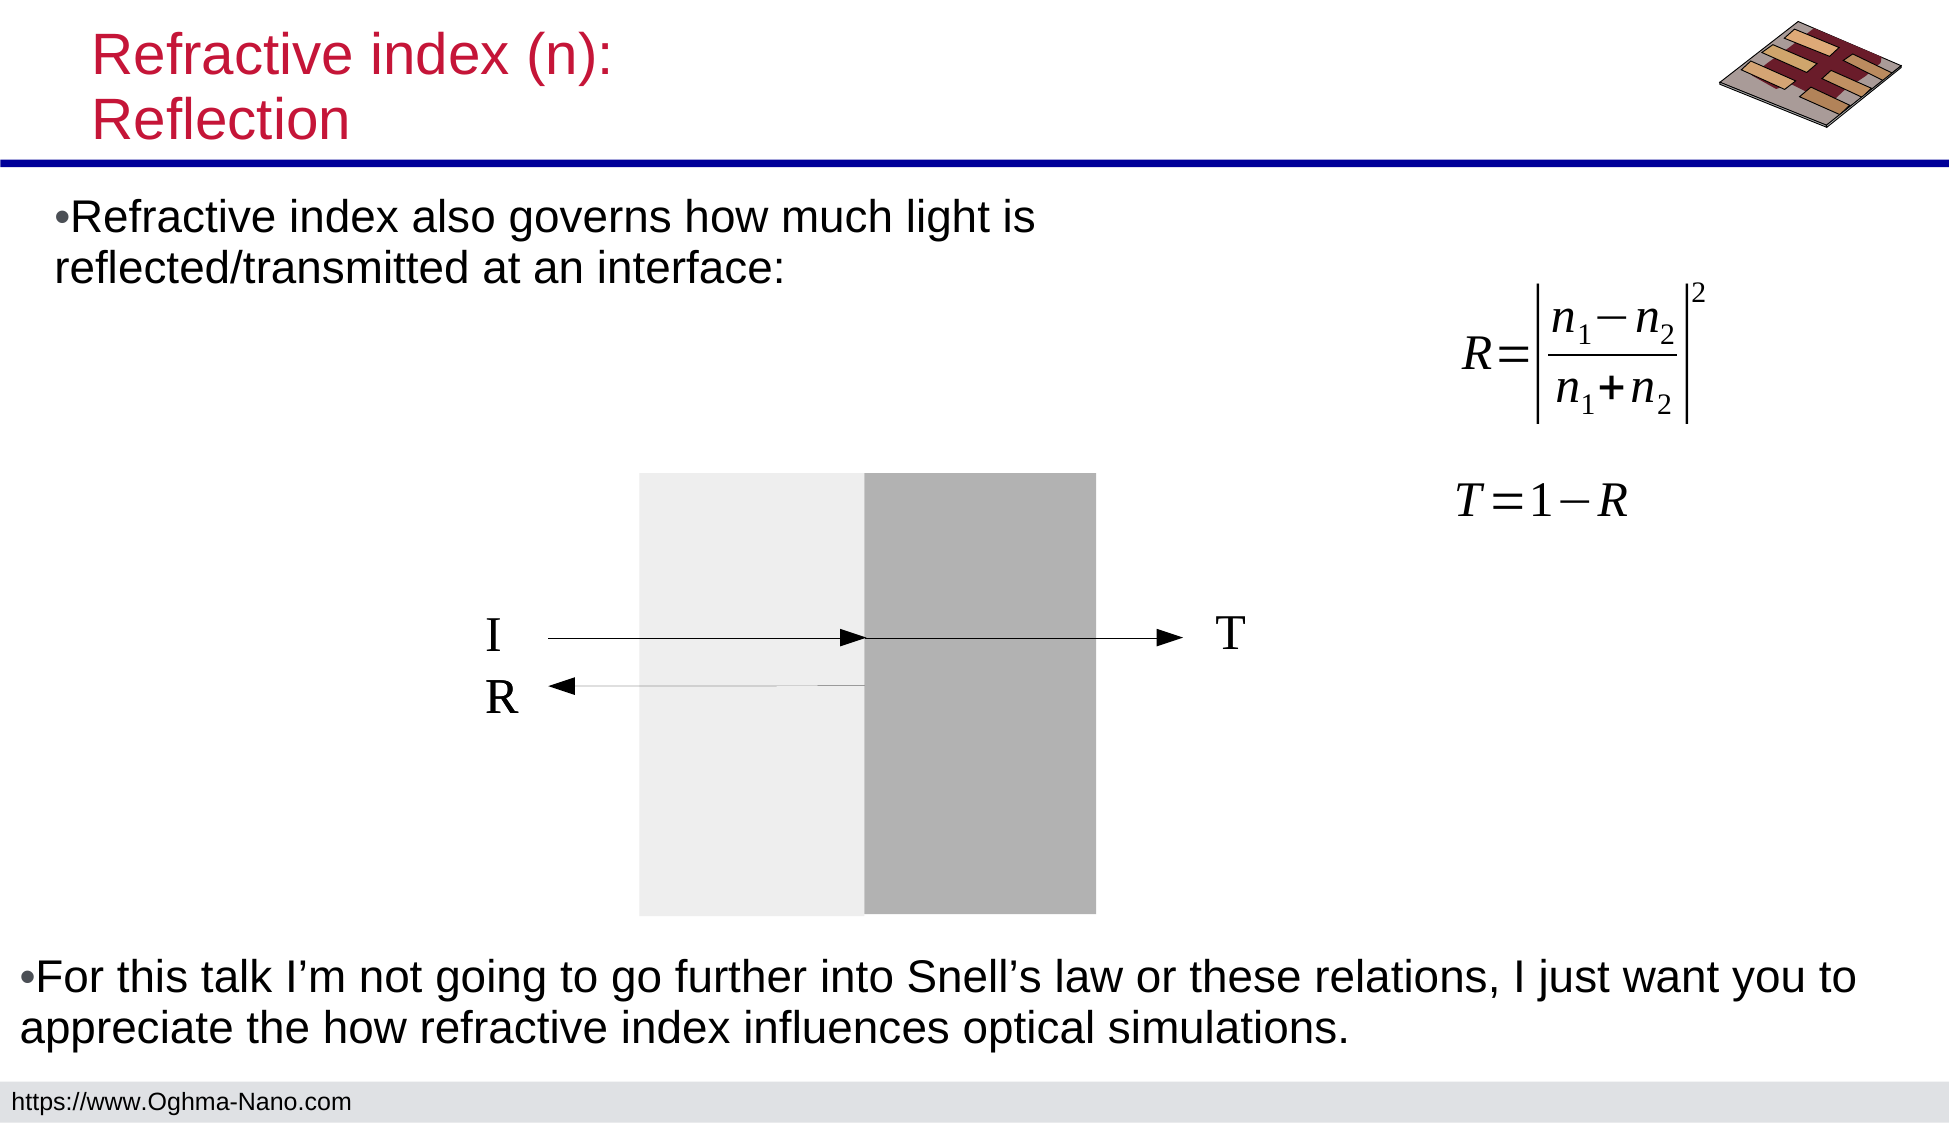

# Refractive index (n): Reflection
Refractive index also governs how much light is reflected/transmitted at an interface:
T
I
R
R
For this talk I’m not going to go further into Snell’s law or these relations, I just want you to appreciate the how refractive index influences optical simulations.